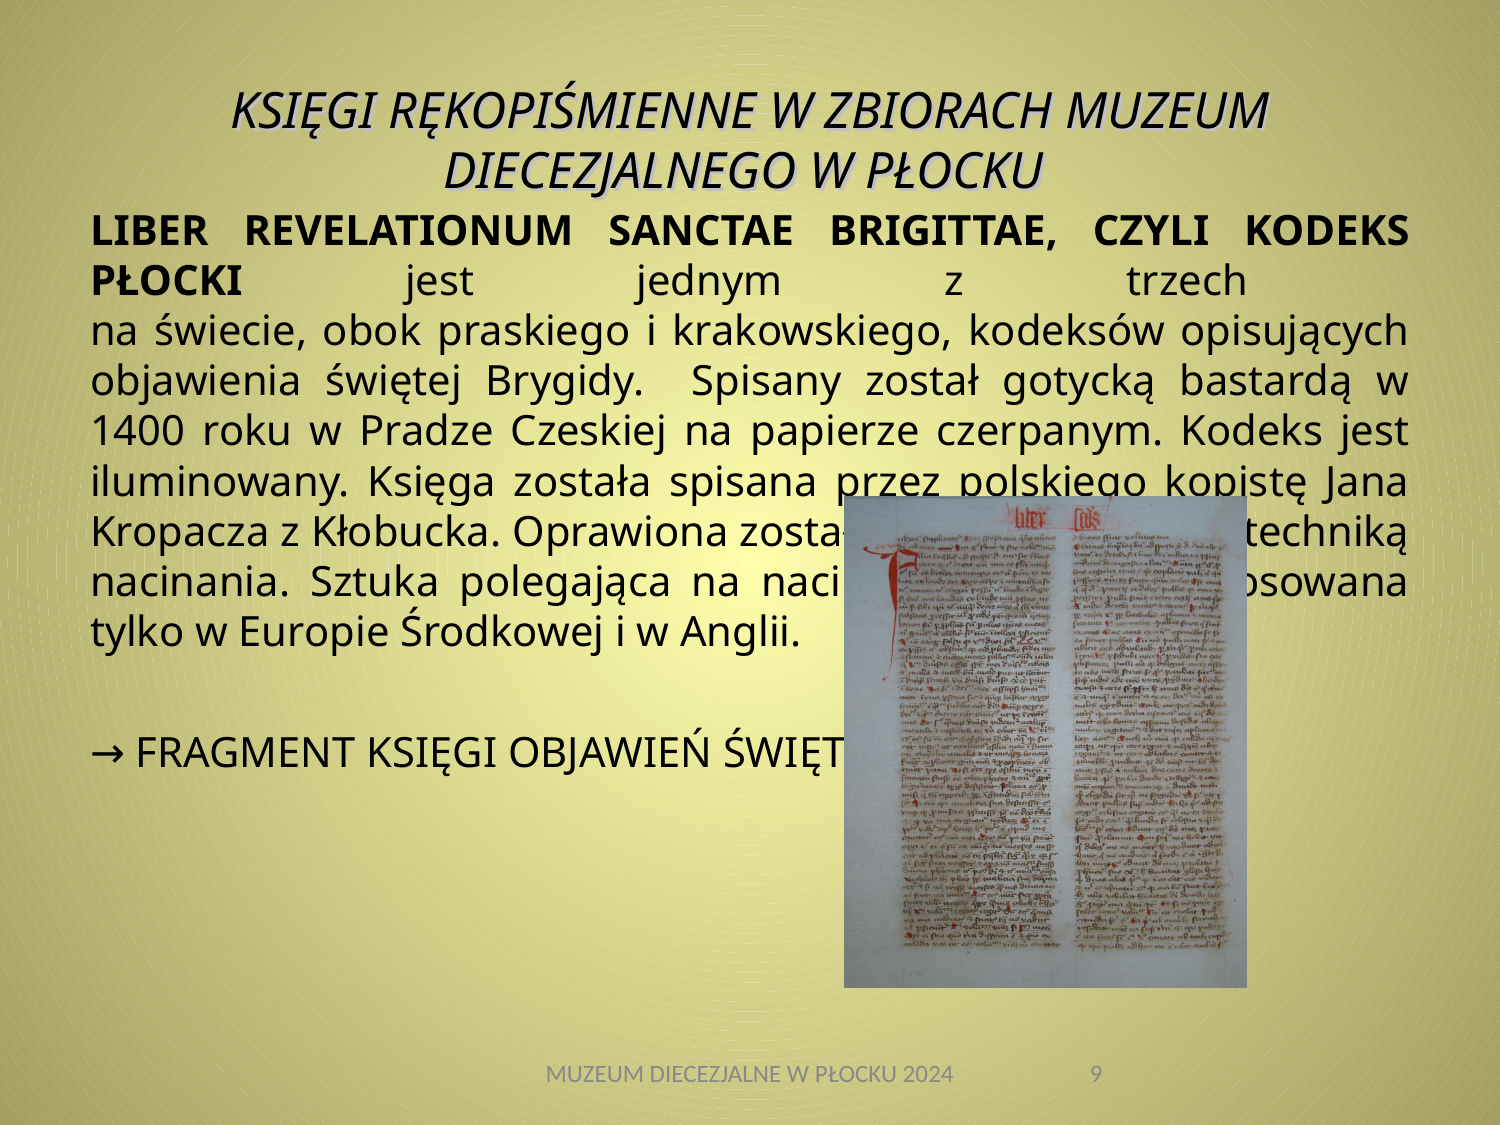

# KSIĘGI RĘKOPIŚMIENNE W ZBIORACH MUZEUM DIECEZJALNEGO W PŁOCKU
LIBER REVELATIONUM SANCTAE BRIGITTAE, CZYLI KODEKS PŁOCKI jest jednym z trzech
na świecie, obok praskiego i krakowskiego, kodeksów opisujących objawienia świętej Brygidy. Spisany został gotycką bastardą w 1400 roku w Pradze Czeskiej na papierze czerpanym. Kodeks jest iluminowany. Księga została spisana przez polskiego kopistę Jana Kropacza z Kłobucka. Oprawiona została w skórę zdobioną techniką nacinania. Sztuka polegająca na nacinaniu skóry była stosowana tylko w Europie Środkowej i w Anglii.
→ FRAGMENT KSIĘGI OBJAWIEŃ ŚWIĘTEJ BRYGIDY
MUZEUM DIECEZJALNE W PŁOCKU 2024